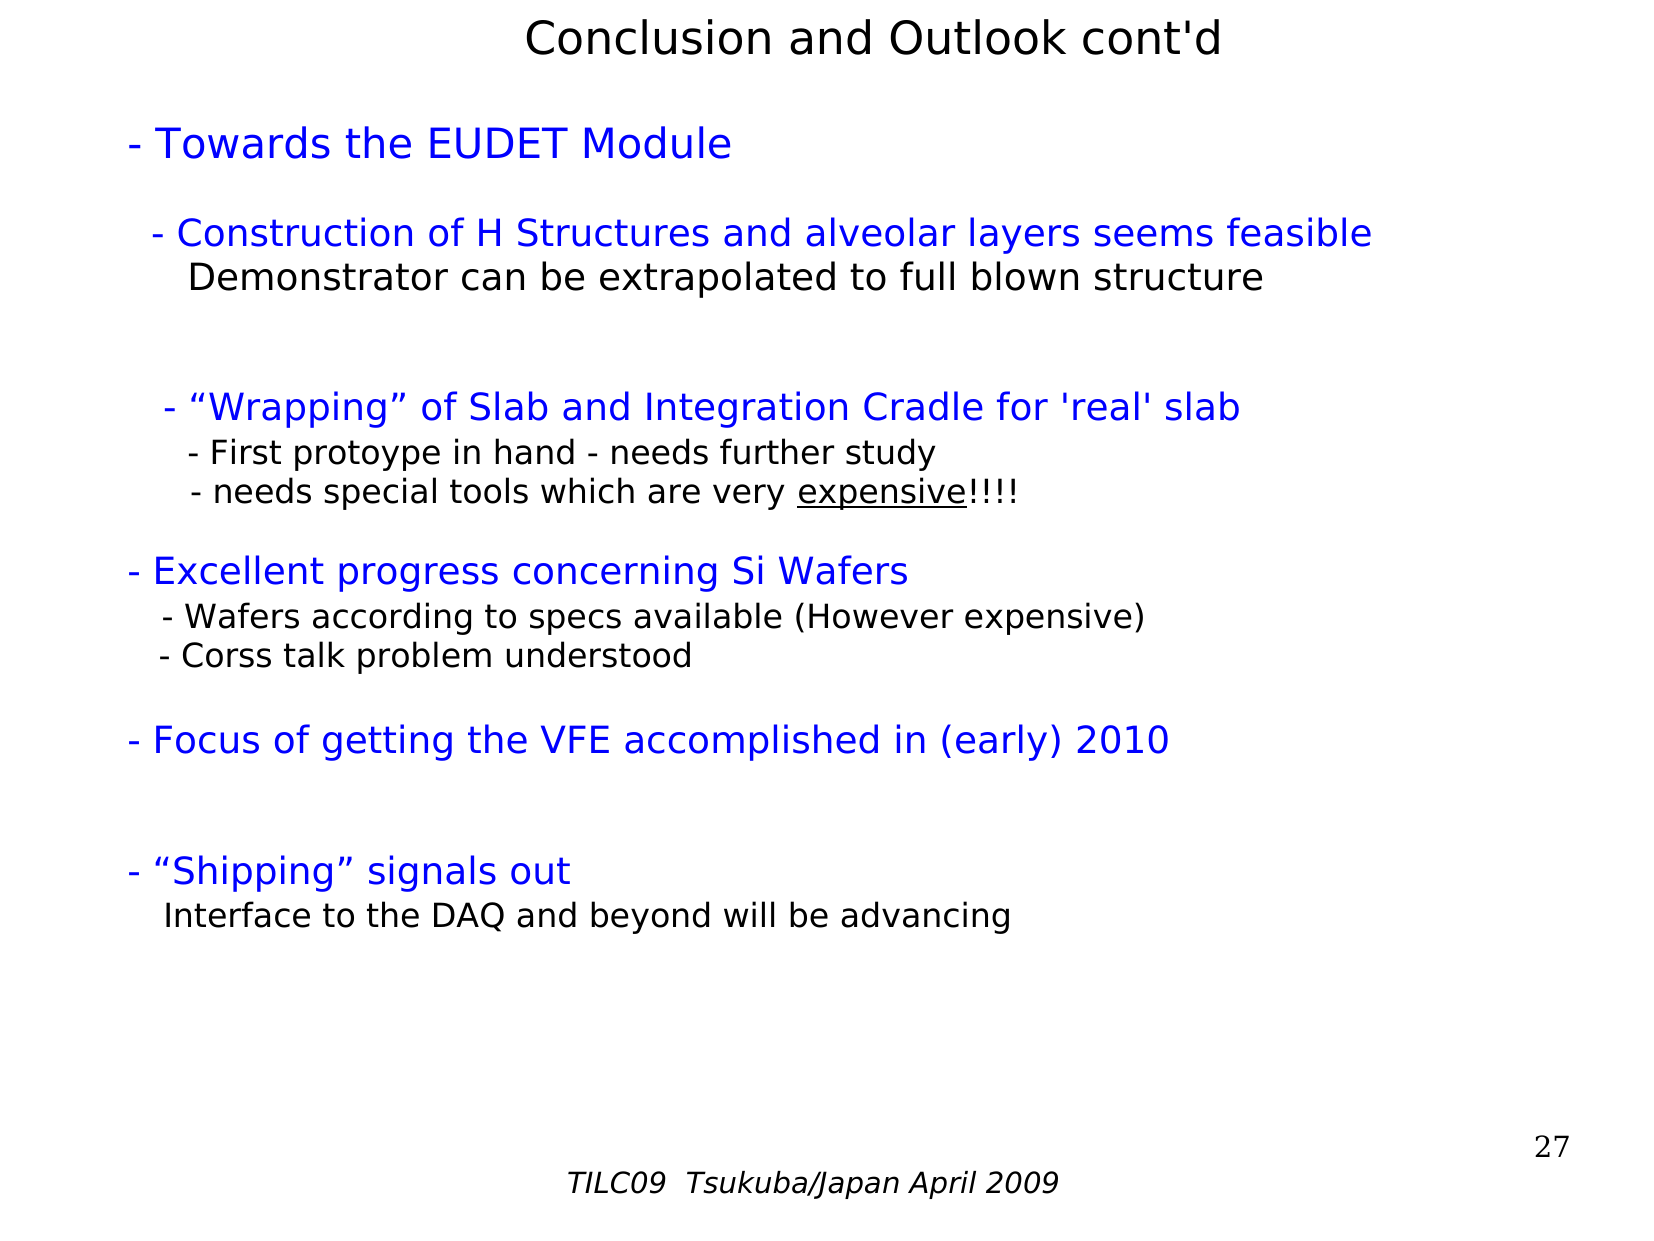

Conclusion and Outlook cont'd
- Towards the EUDET Module
 - Construction of H Structures and alveolar layers seems feasible
 Demonstrator can be extrapolated to full blown structure
 - “Wrapping” of Slab and Integration Cradle for 'real' slab
 - First protoype in hand - needs further study
 - needs special tools which are very expensive!!!!
- Excellent progress concerning Si Wafers
 - Wafers according to specs available (However expensive)
 - Corss talk problem understood
- Focus of getting the VFE accomplished in (early) 2010
- “Shipping” signals out
 Interface to the DAQ and beyond will be advancing
27